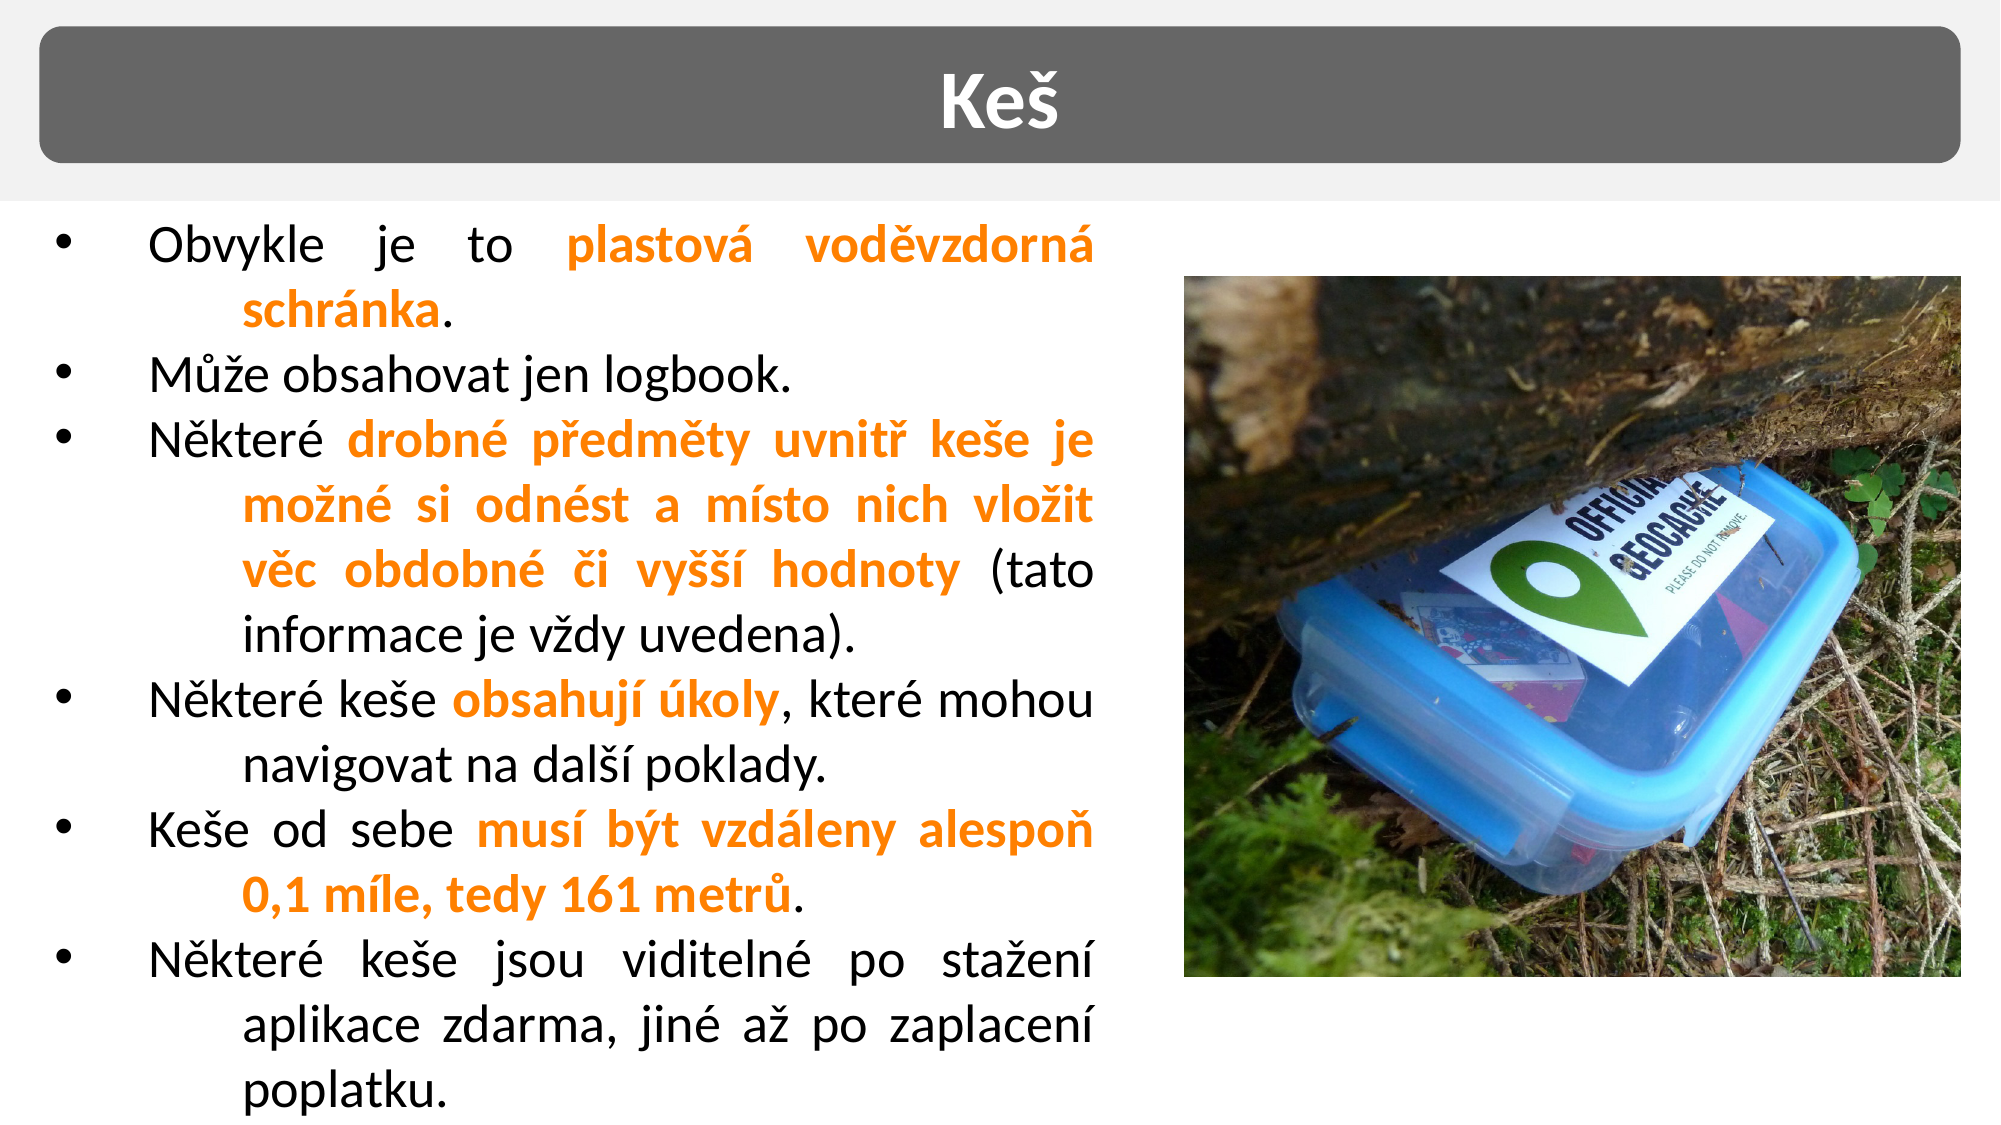

Keš
Obvykle je to plastová voděvzdorná schránka.
Může obsahovat jen logbook.
Některé drobné předměty uvnitř keše je možné si odnést a místo nich vložit věc obdobné či vyšší hodnoty (tato informace je vždy uvedena).
Některé keše obsahují úkoly, které mohou navigovat na další poklady.
Keše od sebe musí být vzdáleny alespoň 0,1 míle, tedy 161 metrů.
Některé keše jsou viditelné po stažení aplikace zdarma, jiné až po zaplacení poplatku.